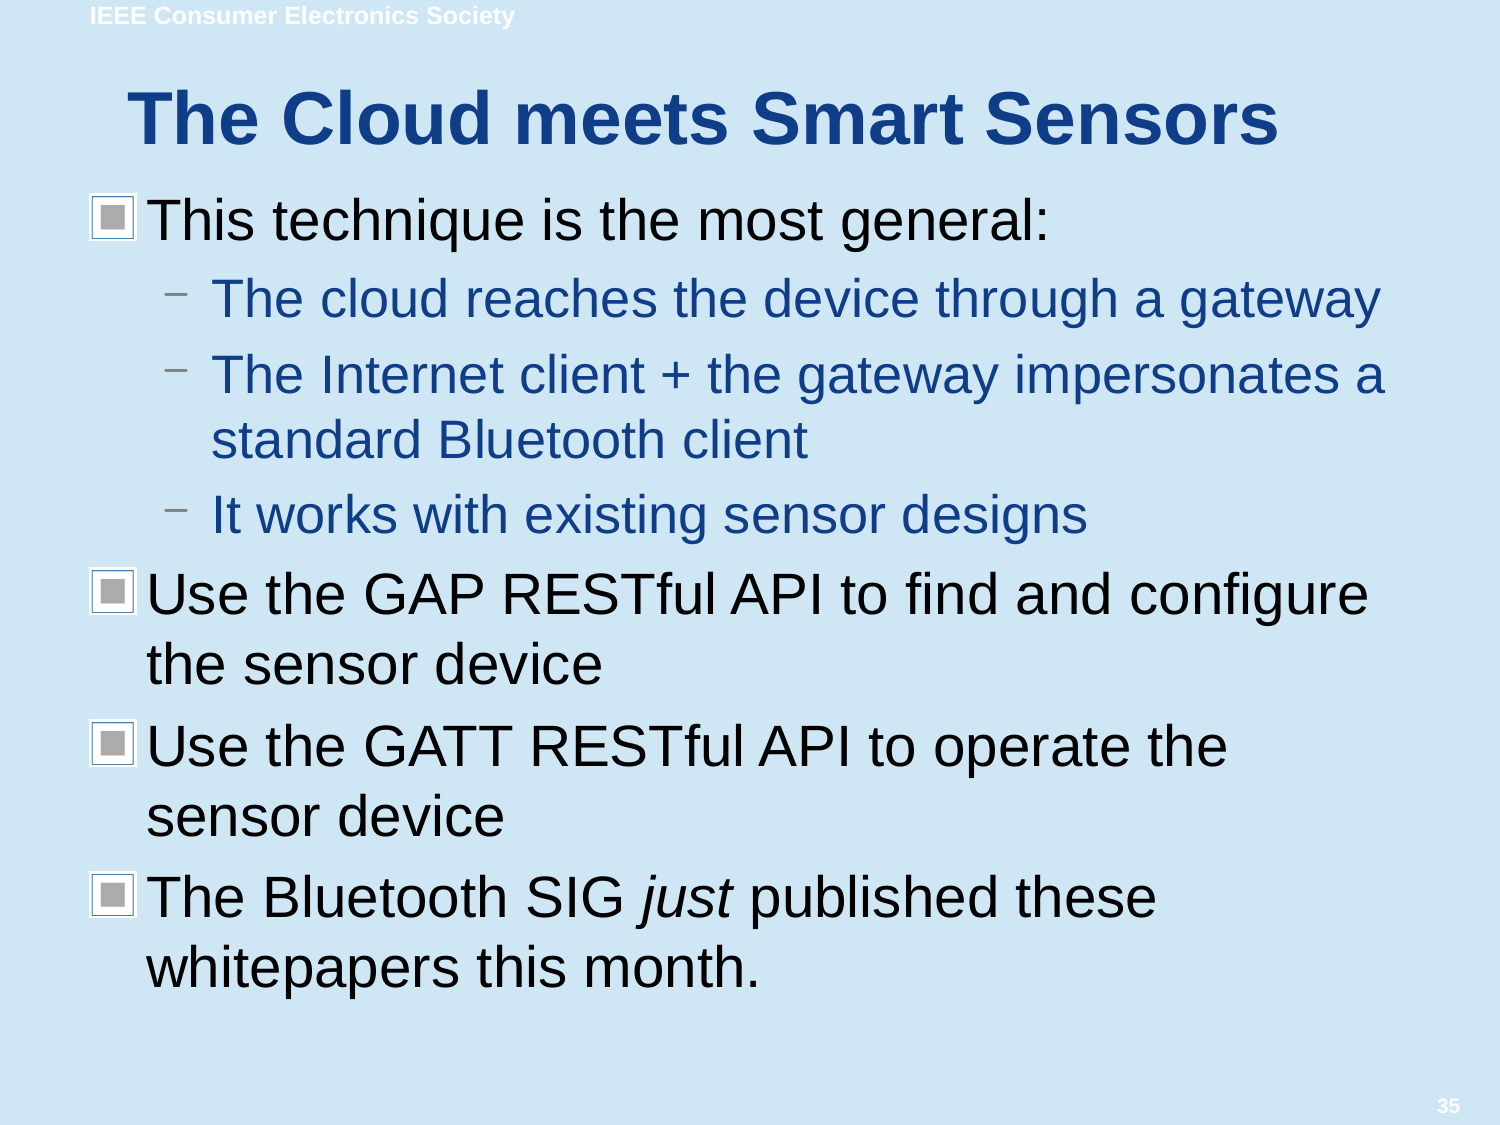

# The Cloud meets Smart Sensors
This technique is the most general:
The cloud reaches the device through a gateway
The Internet client + the gateway impersonates a standard Bluetooth client
It works with existing sensor designs
Use the GAP RESTful API to find and configure the sensor device
Use the GATT RESTful API to operate the sensor device
The Bluetooth SIG just published these whitepapers this month.